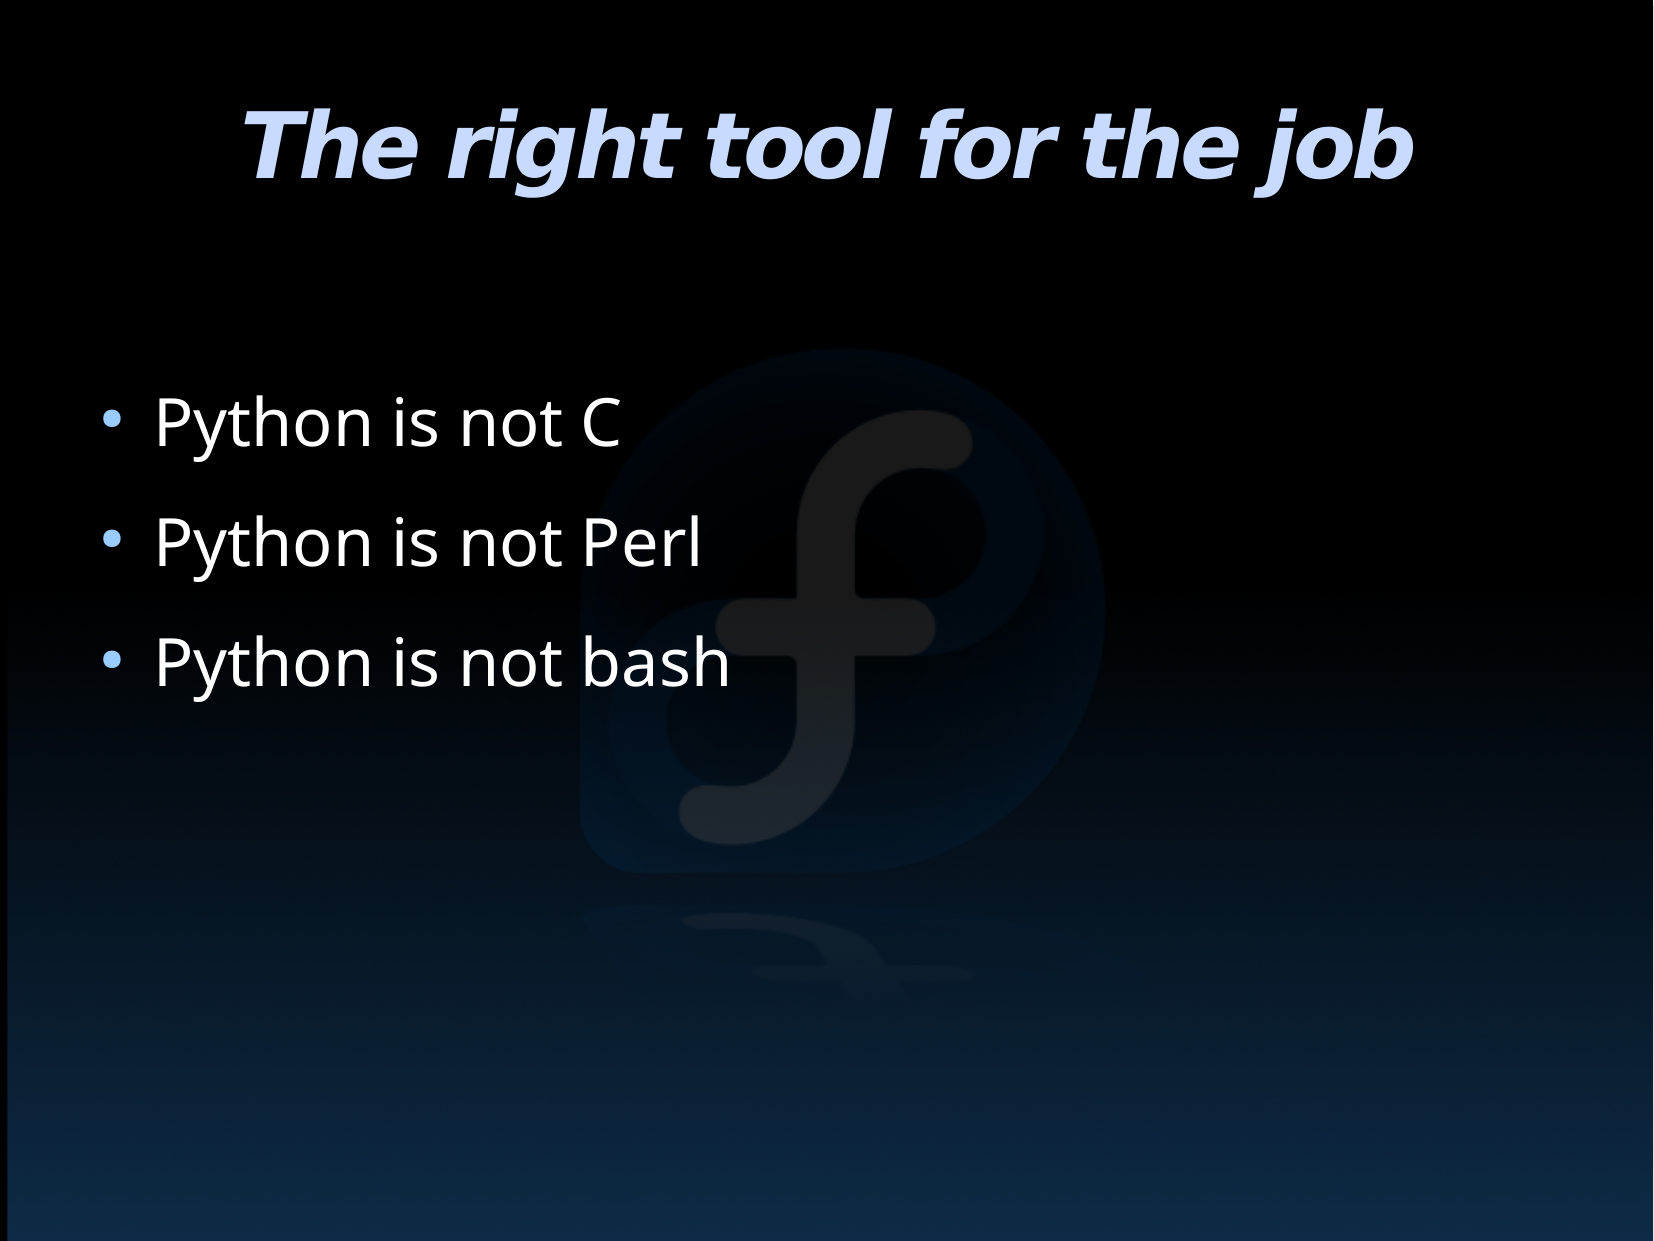

# The right tool for the job
Python is not C
Python is not Perl
Python is not bash